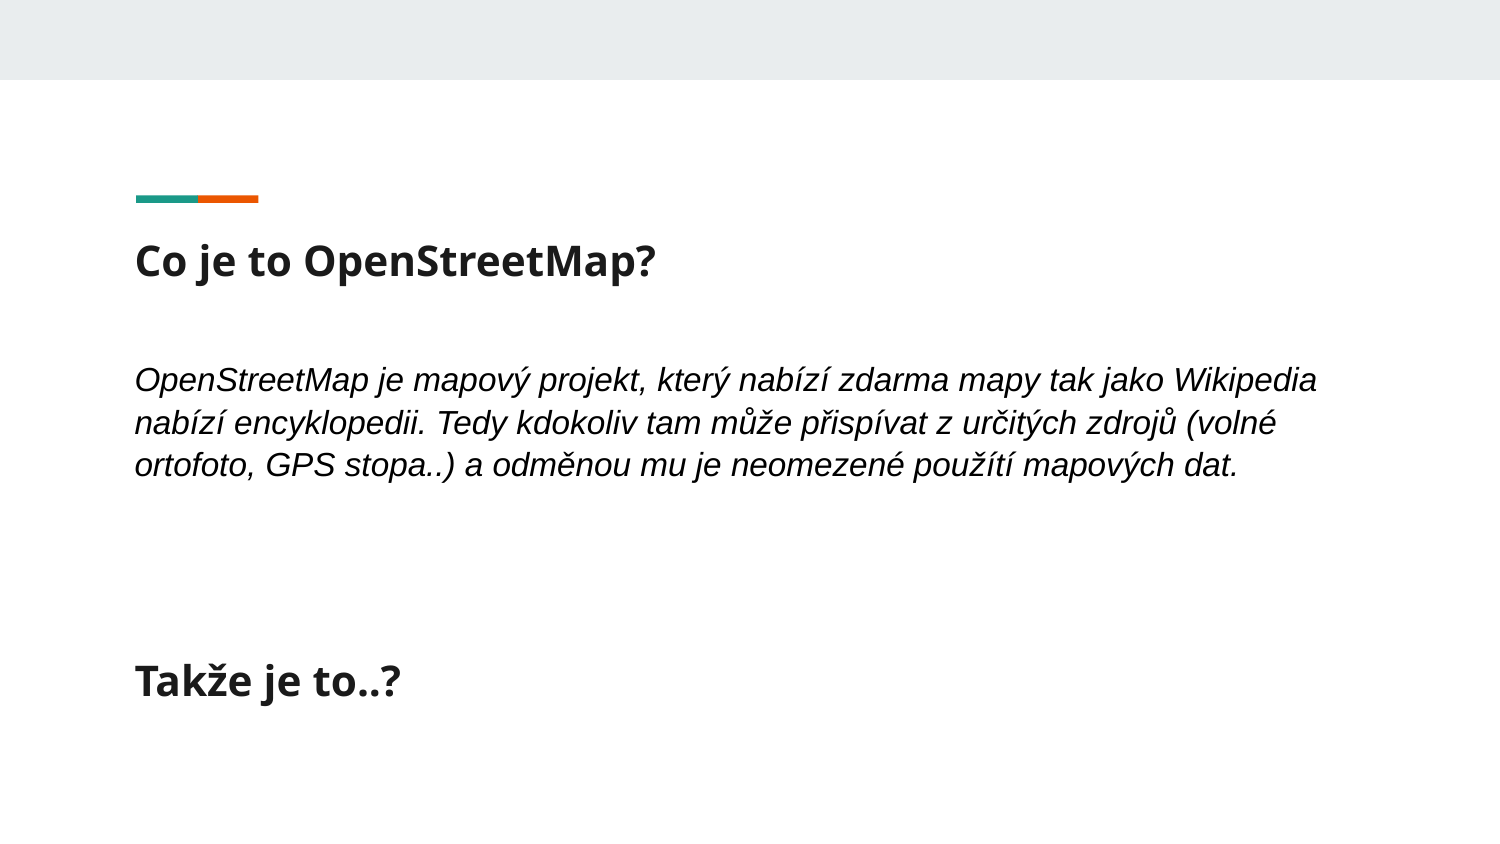

# Co je to OpenStreetMap?
OpenStreetMap je mapový projekt, který nabízí zdarma mapy tak jako Wikipedia nabízí encyklopedii. Tedy kdokoliv tam může přispívat z určitých zdrojů (volné ortofoto, GPS stopa..) a odměnou mu je neomezené použítí mapových dat.
Takže je to..?